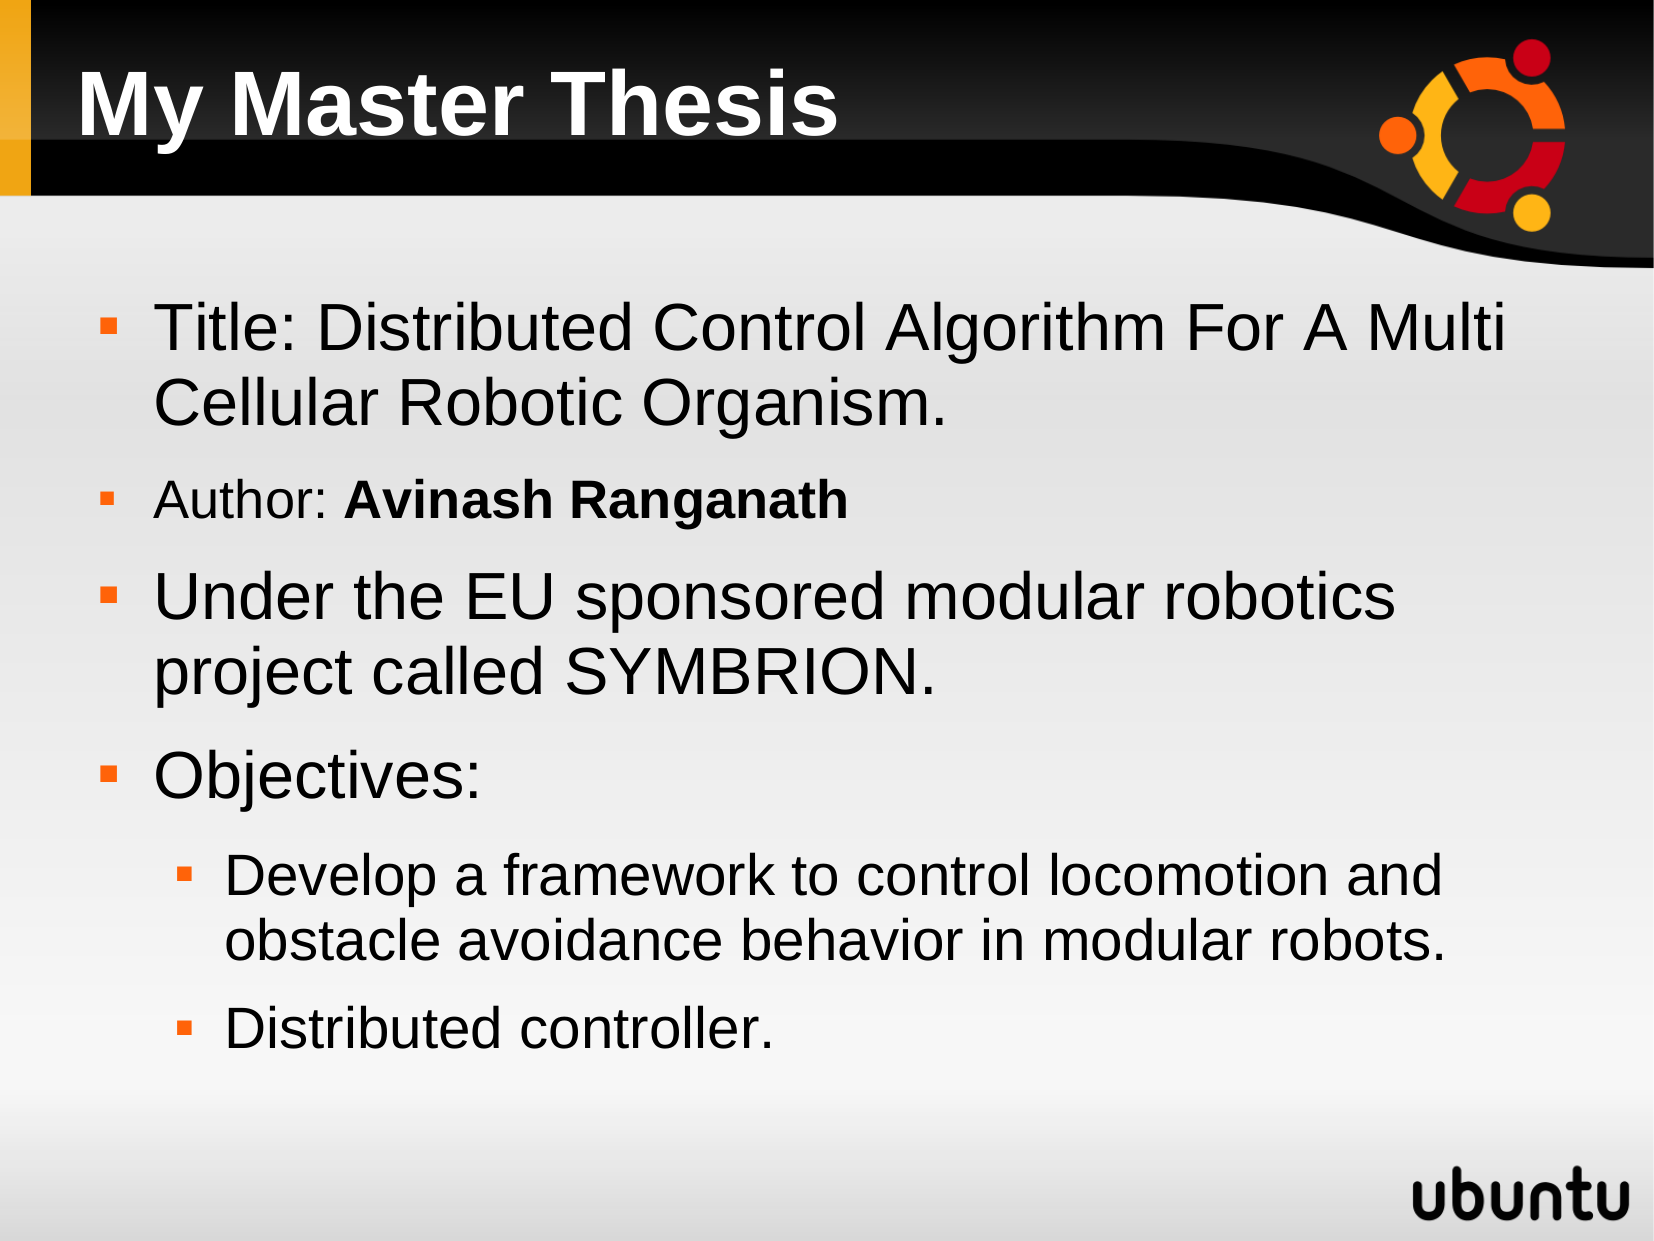

# My Master Thesis
Title: Distributed Control Algorithm For A Multi Cellular Robotic Organism.
Author: Avinash Ranganath
Under the EU sponsored modular robotics project called SYMBRION.
Objectives:
Develop a framework to control locomotion and obstacle avoidance behavior in modular robots.
Distributed controller.